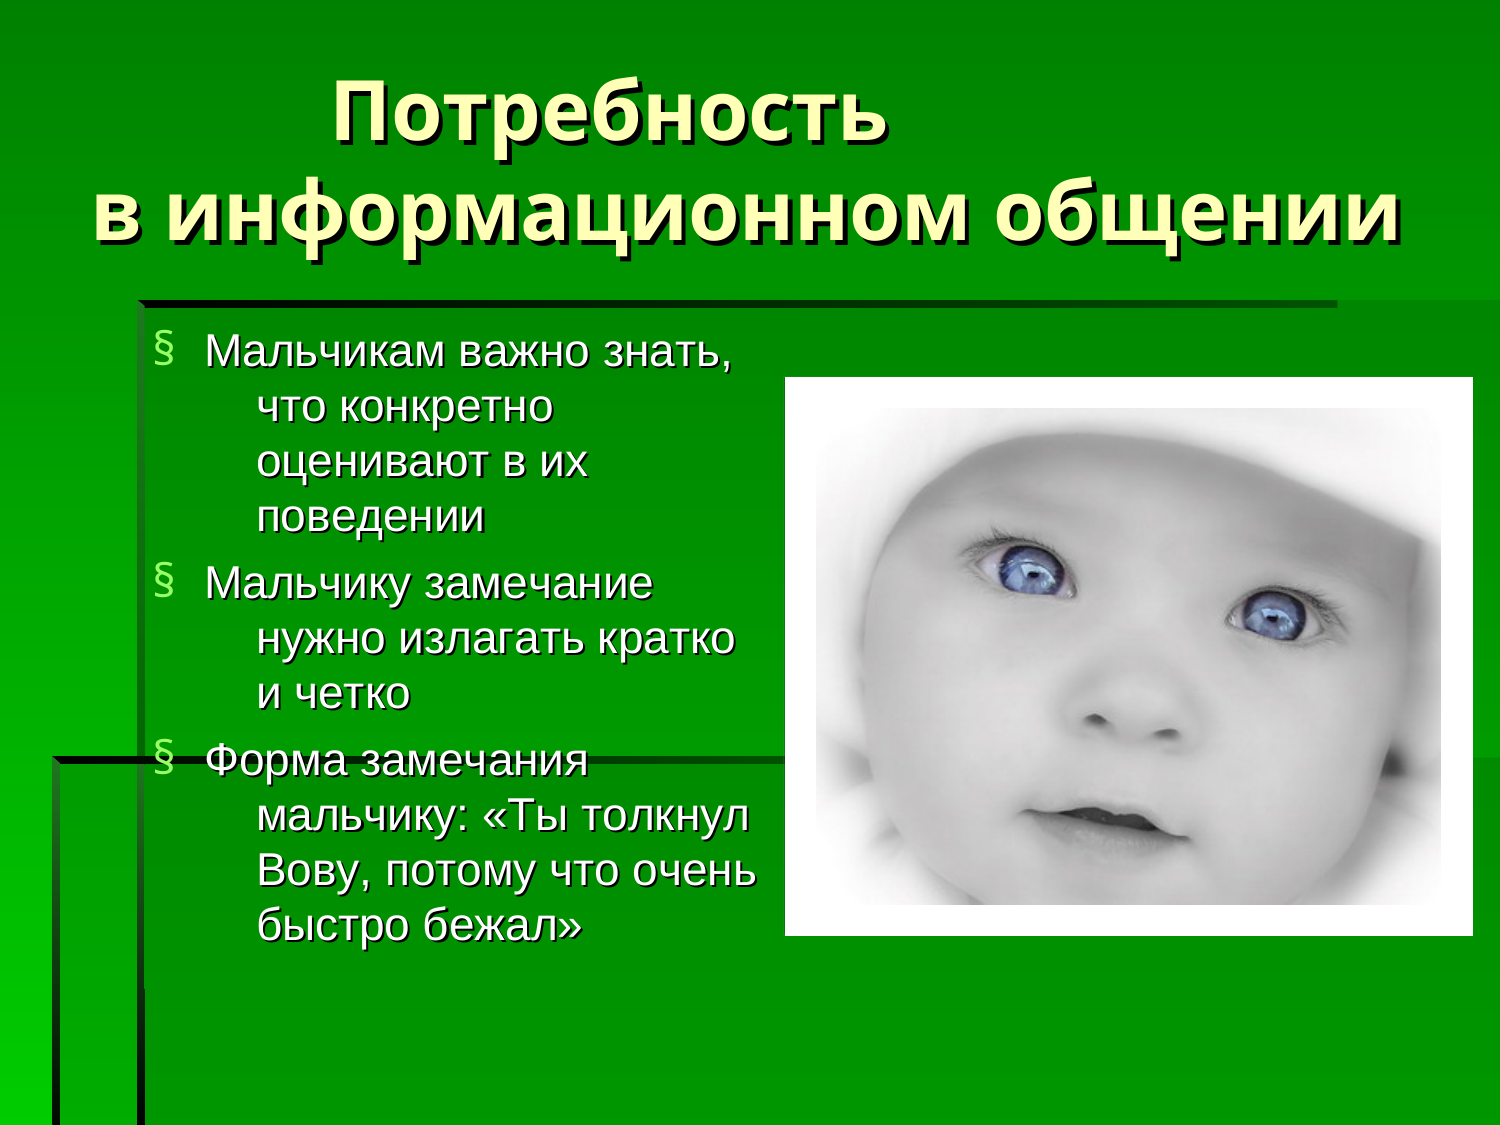

# Потребность в информационном общении
Мальчикам важно знать, что конкретно оценивают в их поведении
Мальчику замечание нужно излагать кратко и четко
Форма замечания мальчику: «Ты толкнул Вову, потому что очень быстро бежал»